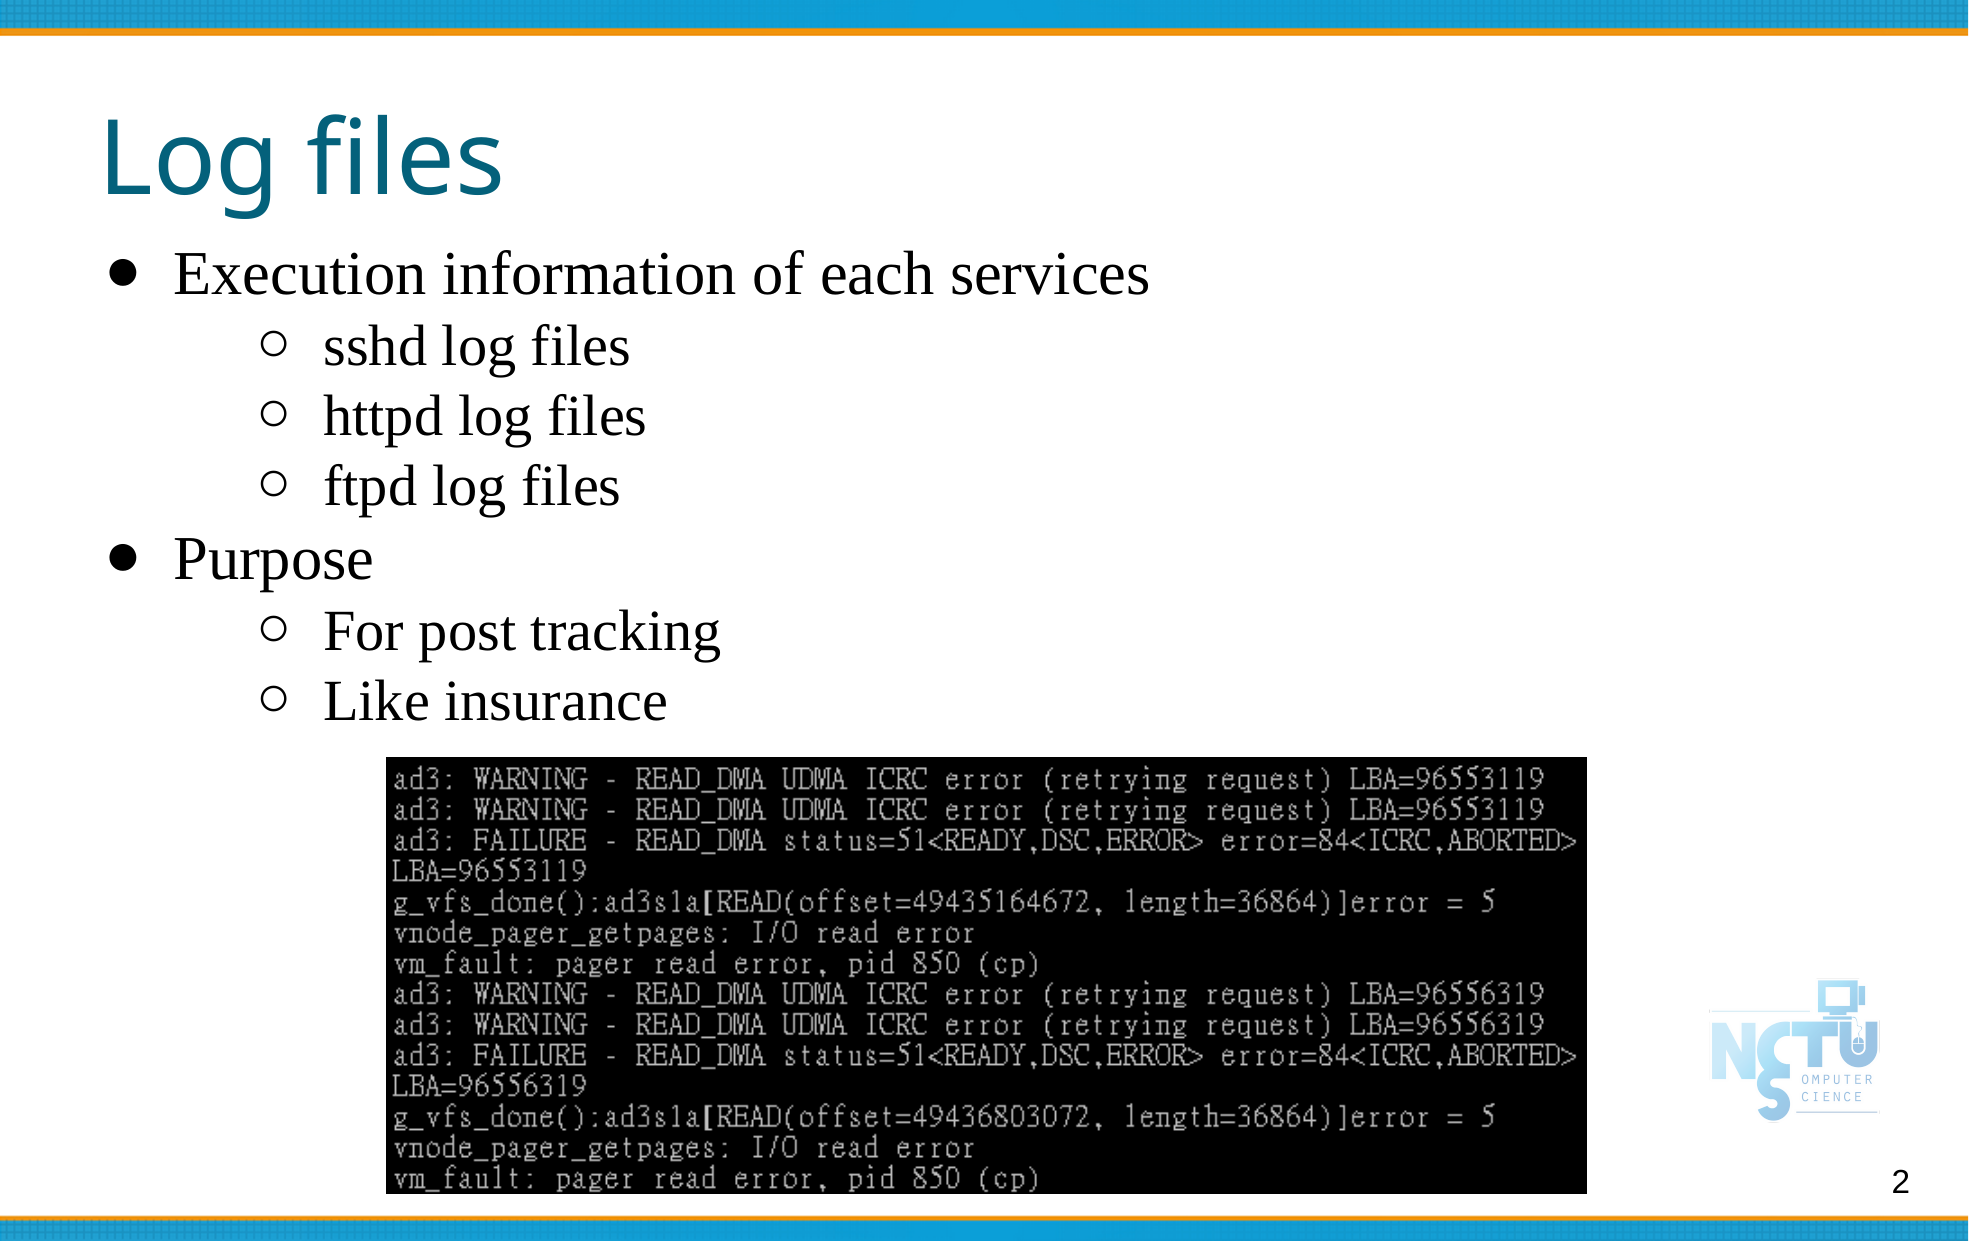

# Log files
Execution information of each services
sshd log files
httpd log files
ftpd log files
Purpose
For post tracking
Like insurance